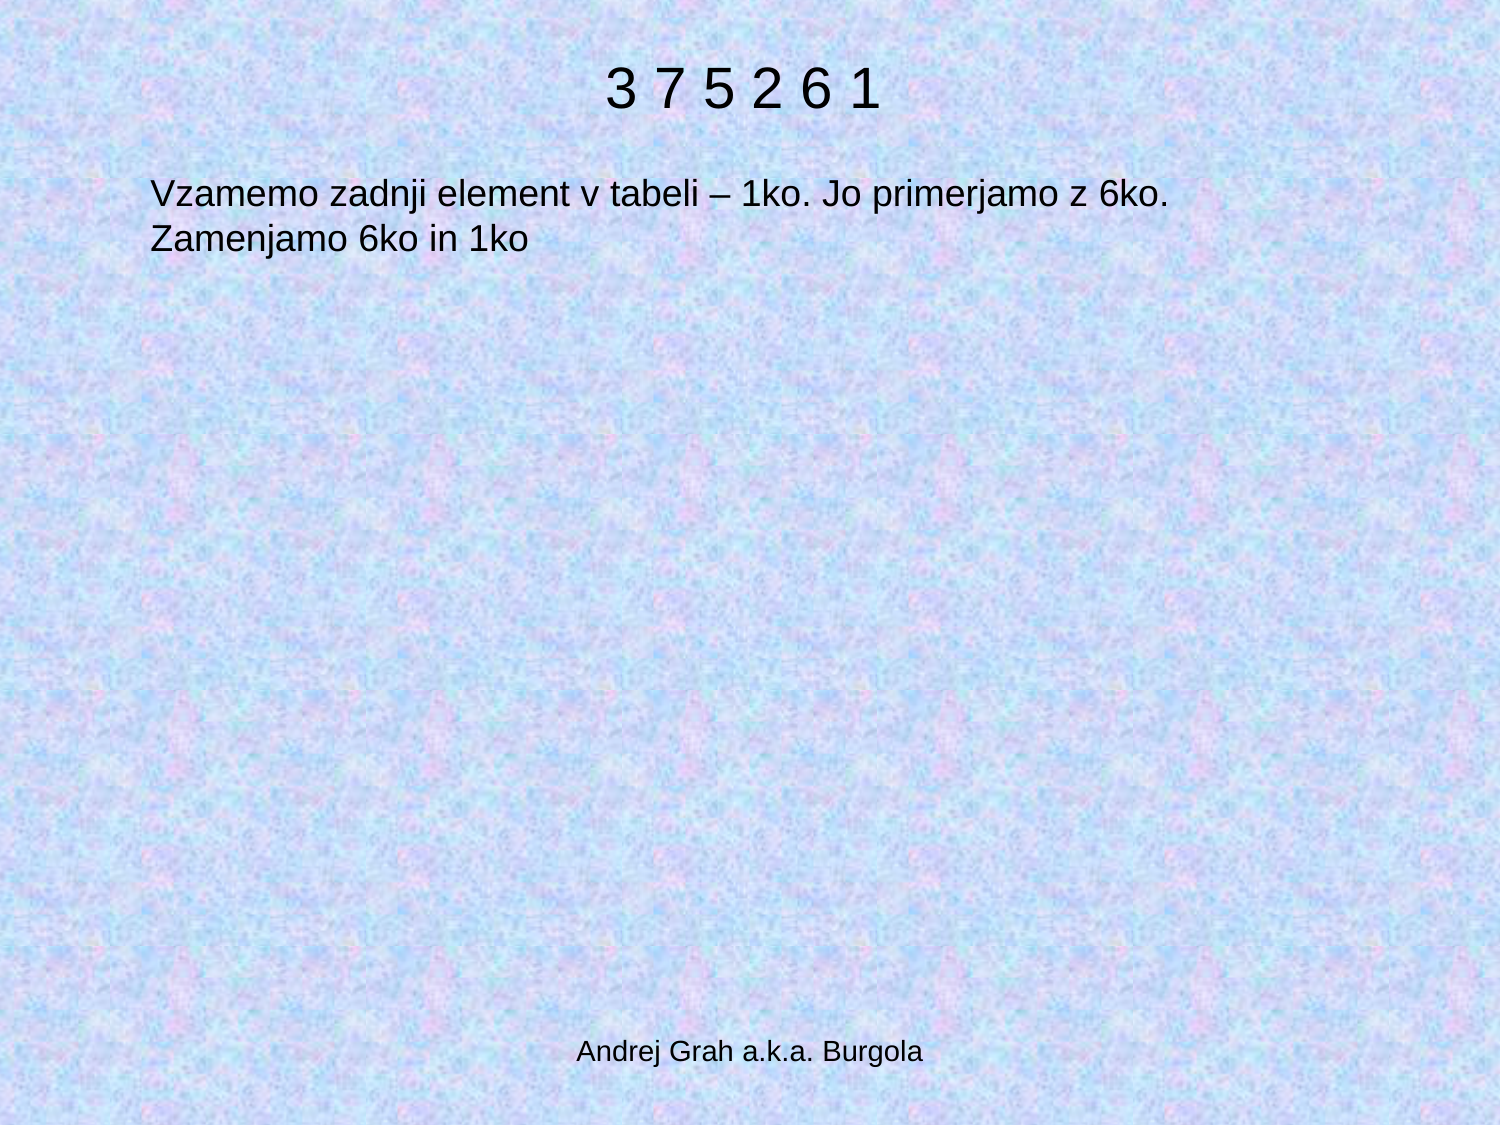

3 7 5 2 6 1
Vzamemo zadnji element v tabeli – 1ko. Jo primerjamo z 6ko. Zamenjamo 6ko in 1ko
Andrej Grah a.k.a. Burgola